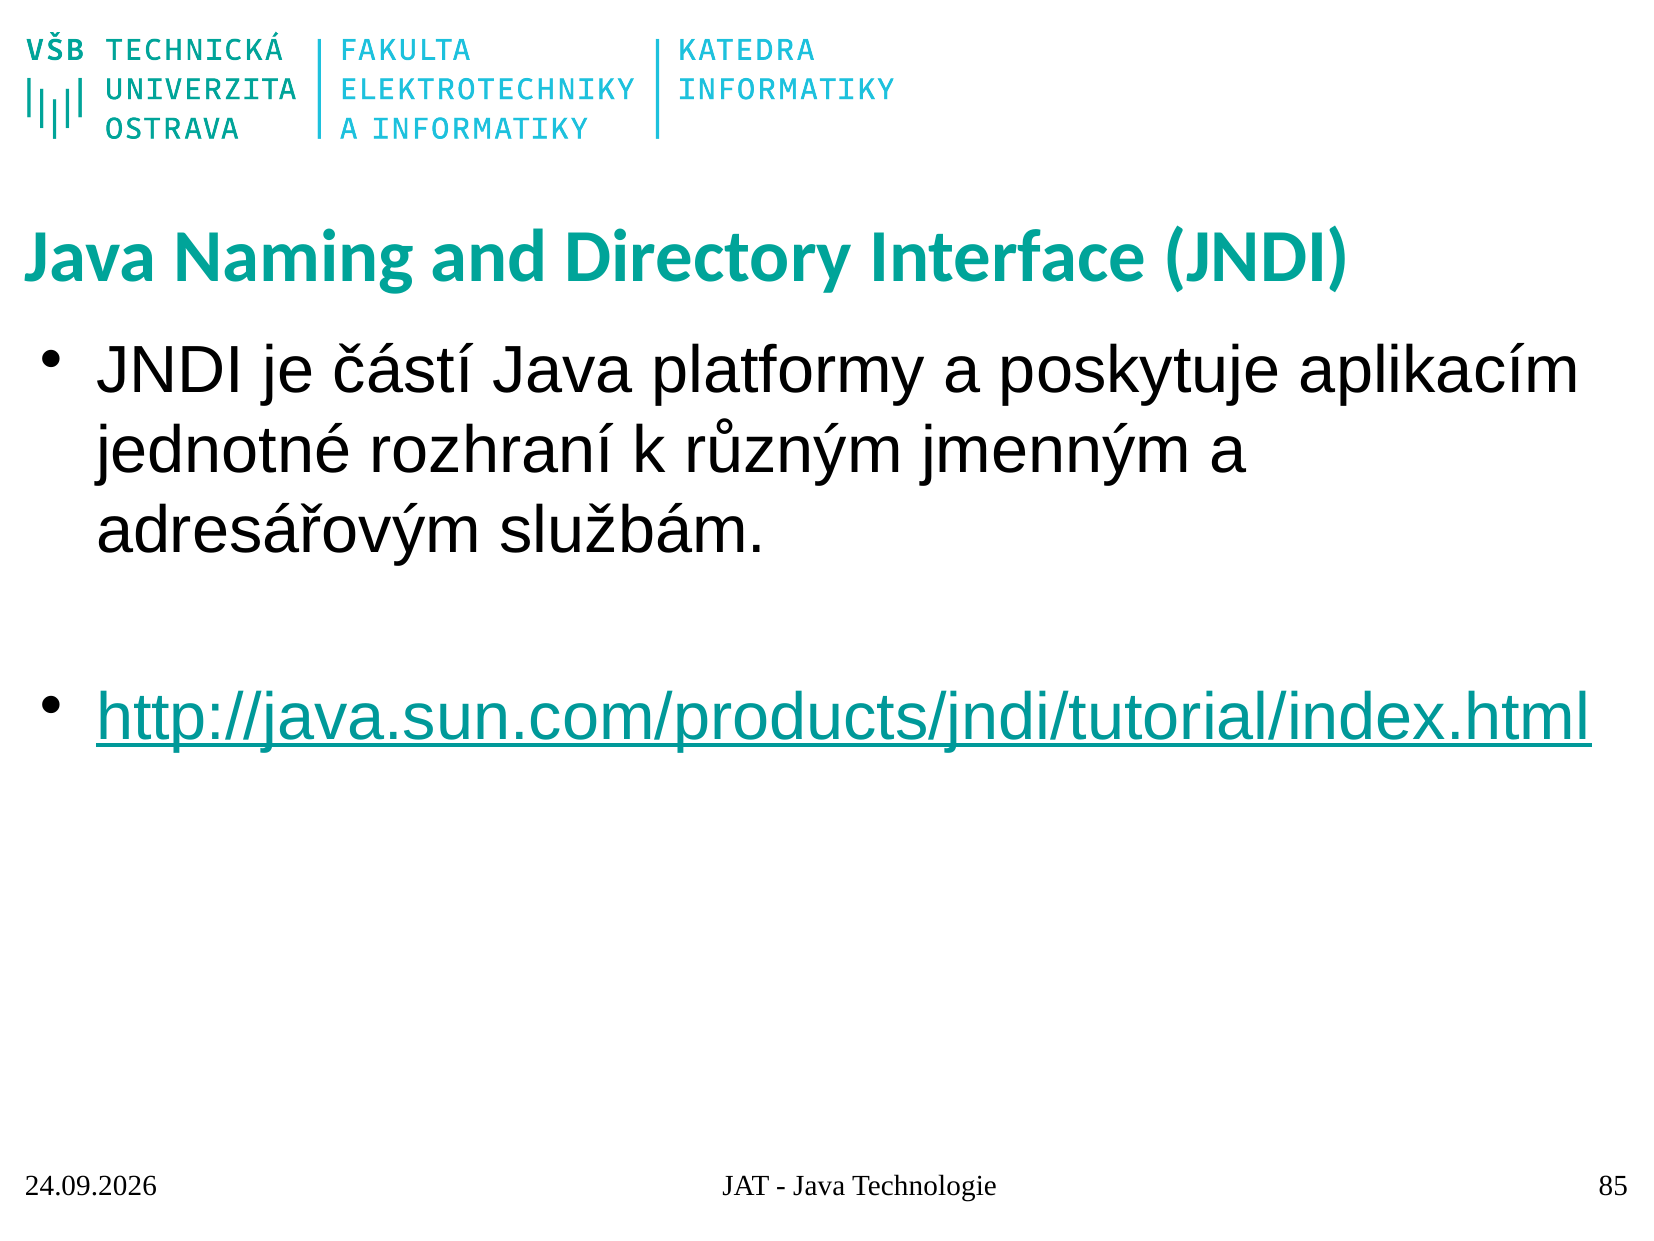

Java Naming and Directory Interface (JNDI)
# JNDI je částí Java platformy a poskytuje aplikacím jednotné rozhraní k různým jmenným a adresářovým službám.
http://java.sun.com/products/jndi/tutorial/index.html
JAT - Java Technologie
85